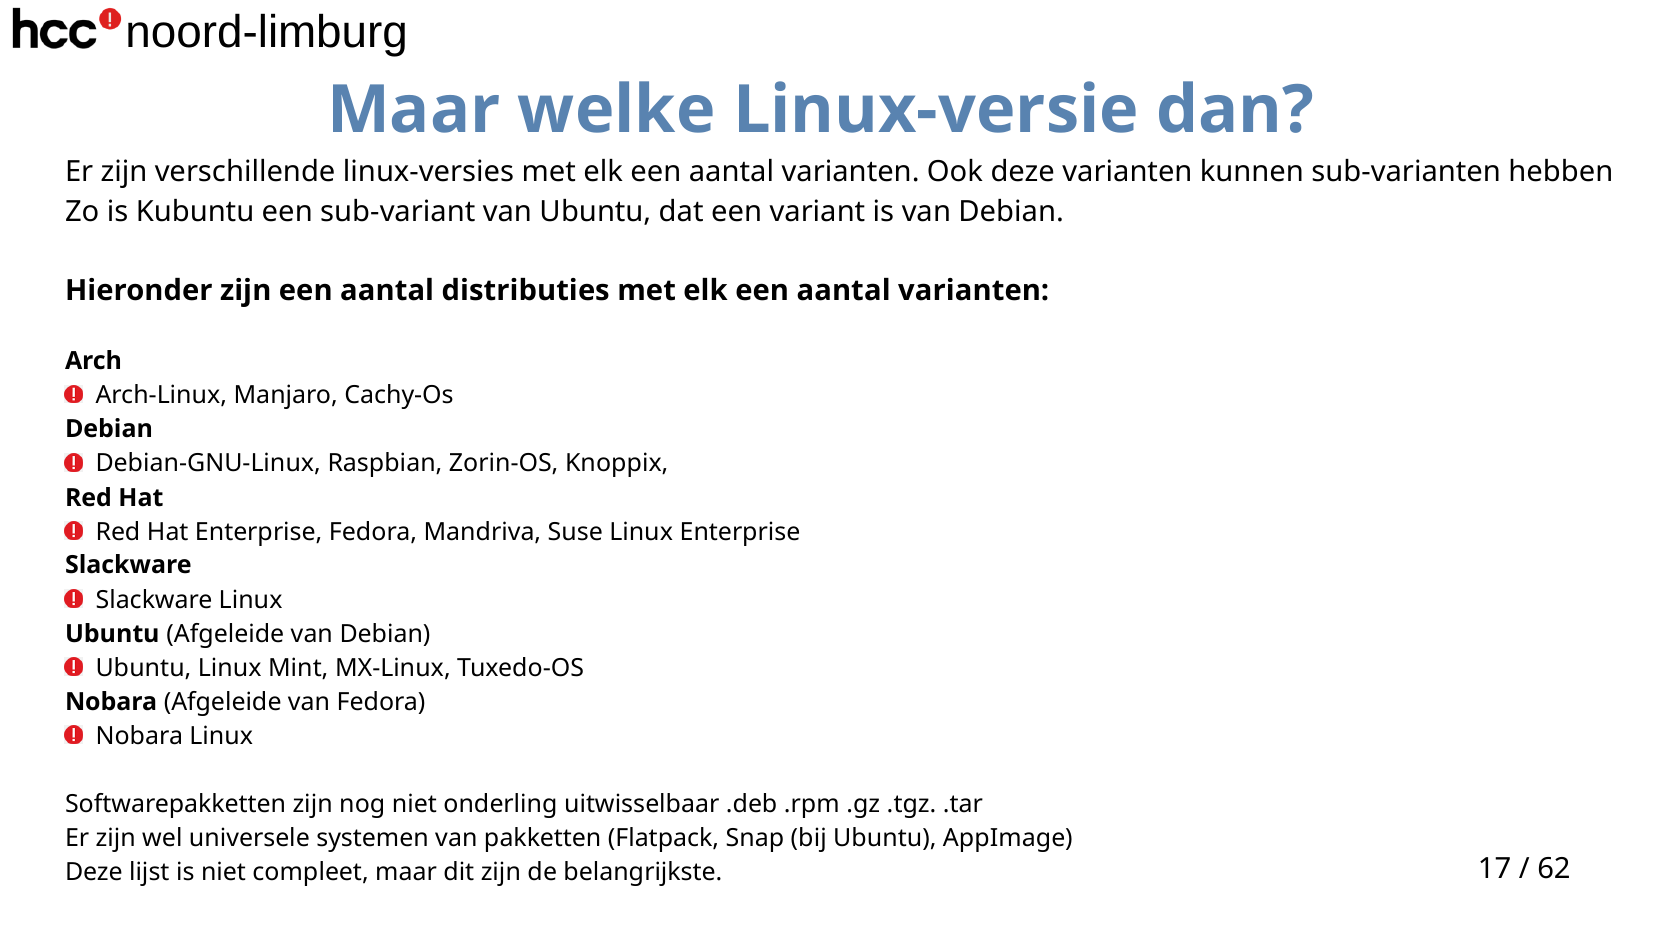

# Maar welke Linux-versie dan?
Er zijn verschillende linux-versies met elk een aantal varianten. Ook deze varianten kunnen sub-varianten hebben
Zo is Kubuntu een sub-variant van Ubuntu, dat een variant is van Debian.
Hieronder zijn een aantal distributies met elk een aantal varianten:
Arch
 Arch-Linux, Manjaro, Cachy-Os
Debian
 Debian-GNU-Linux, Raspbian, Zorin-OS, Knoppix,
Red Hat
 Red Hat Enterprise, Fedora, Mandriva, Suse Linux Enterprise
Slackware
 Slackware Linux
Ubuntu (Afgeleide van Debian)
 Ubuntu, Linux Mint, MX-Linux, Tuxedo-OS
Nobara (Afgeleide van Fedora)
 Nobara Linux
Softwarepakketten zijn nog niet onderling uitwisselbaar .deb .rpm .gz .tgz. .tar
Er zijn wel universele systemen van pakketten (Flatpack, Snap (bij Ubuntu), AppImage)
Deze lijst is niet compleet, maar dit zijn de belangrijkste.
17